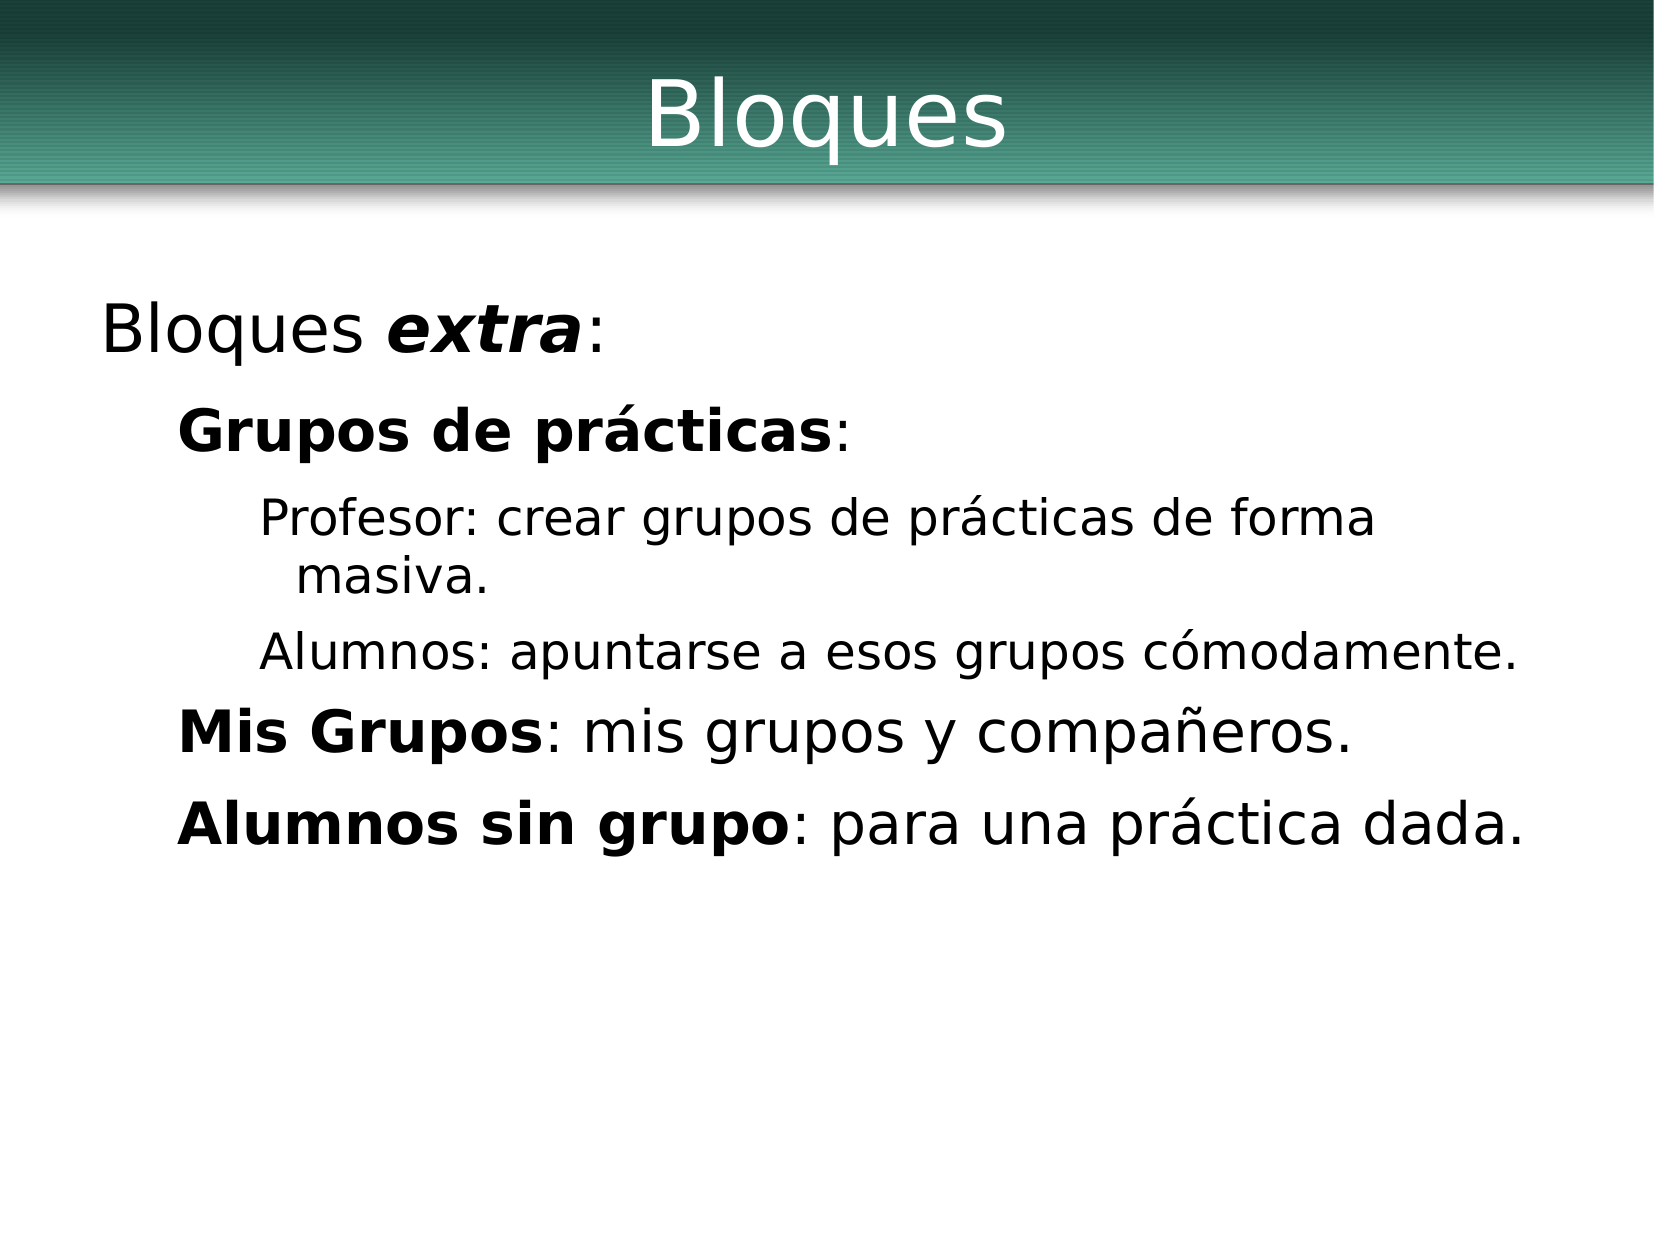

# Bloques
Bloques extra:
Grupos de prácticas:
Profesor: crear grupos de prácticas de forma masiva.
Alumnos: apuntarse a esos grupos cómodamente.
Mis Grupos: mis grupos y compañeros.
Alumnos sin grupo: para una práctica dada.